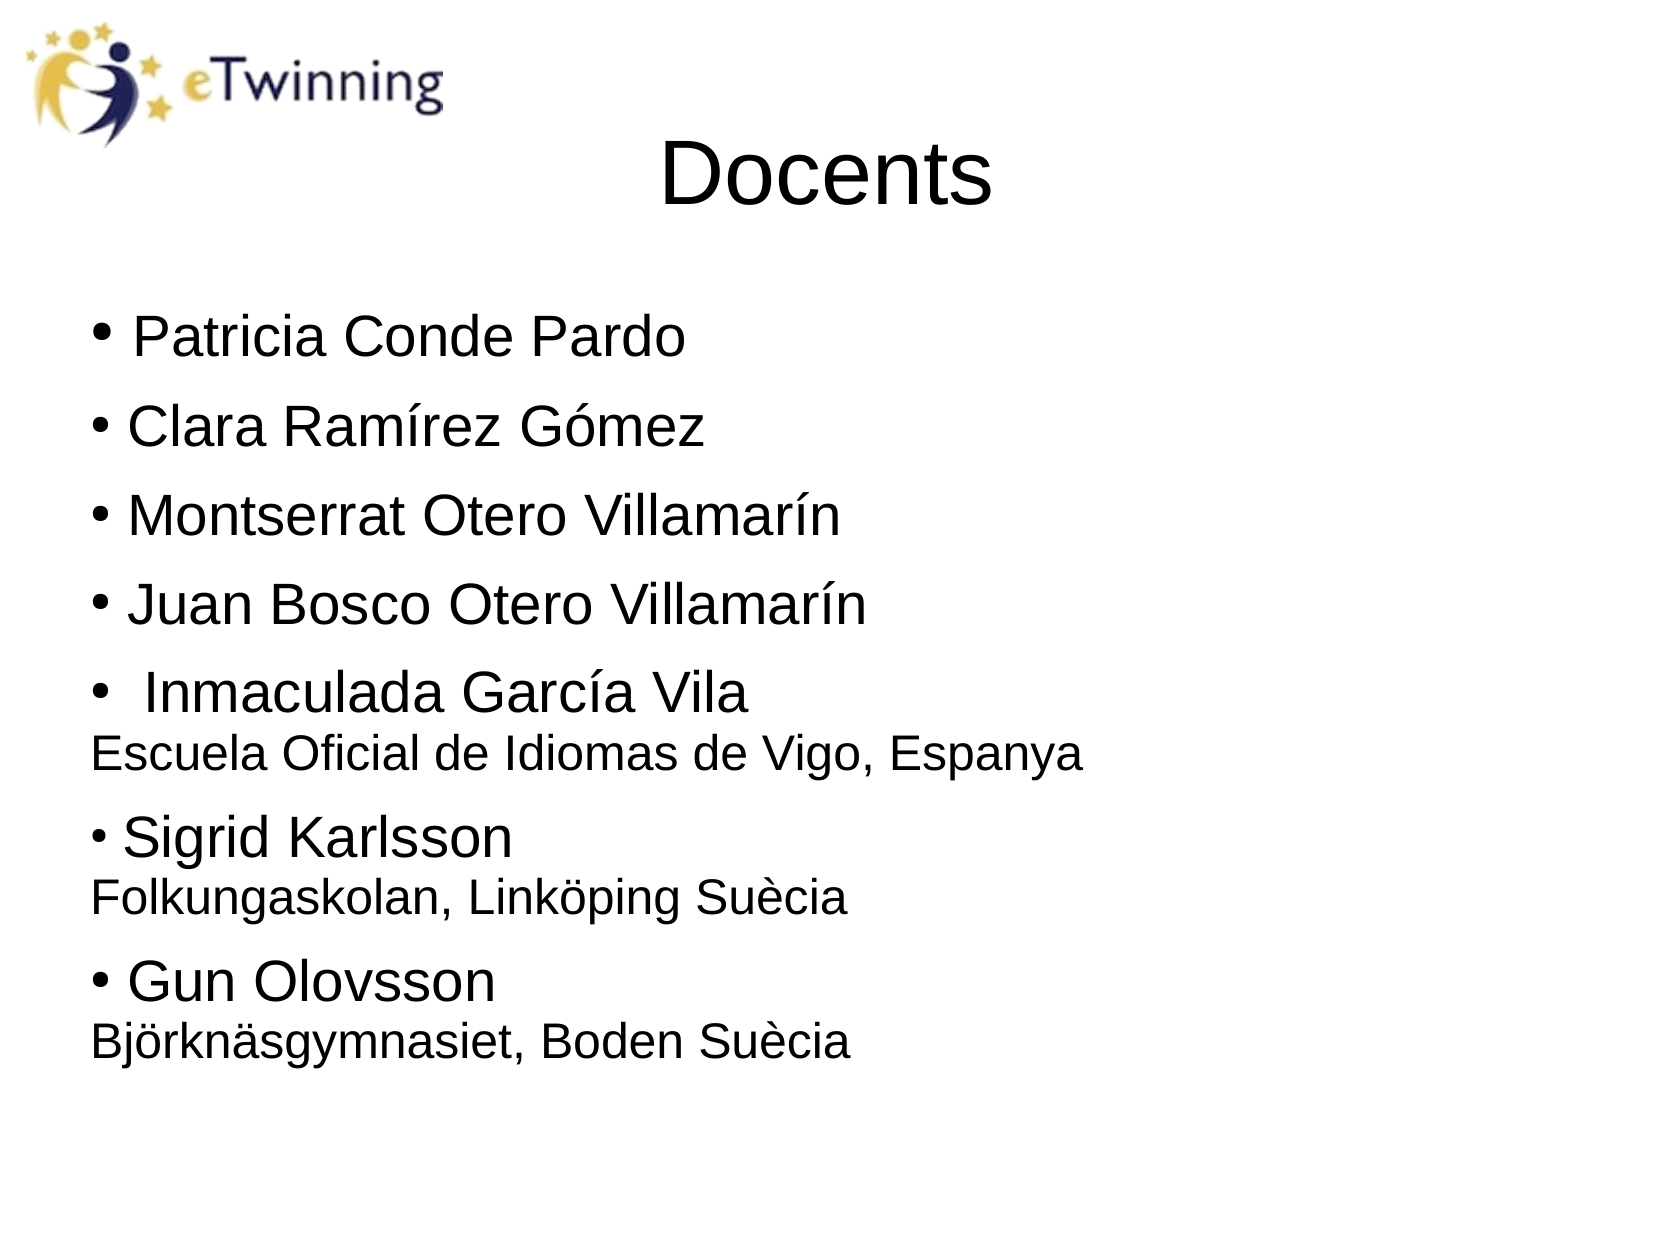

# Docents
 Patricia Conde Pardo
 Clara Ramírez Gómez
 Montserrat Otero Villamarín
 Juan Bosco Otero Villamarín
 Inmaculada García Vila
Escuela Oficial de Idiomas de Vigo, Espanya
 Sigrid Karlsson
Folkungaskolan, Linköping Suècia
 Gun Olovsson
Björknäsgymnasiet, Boden Suècia